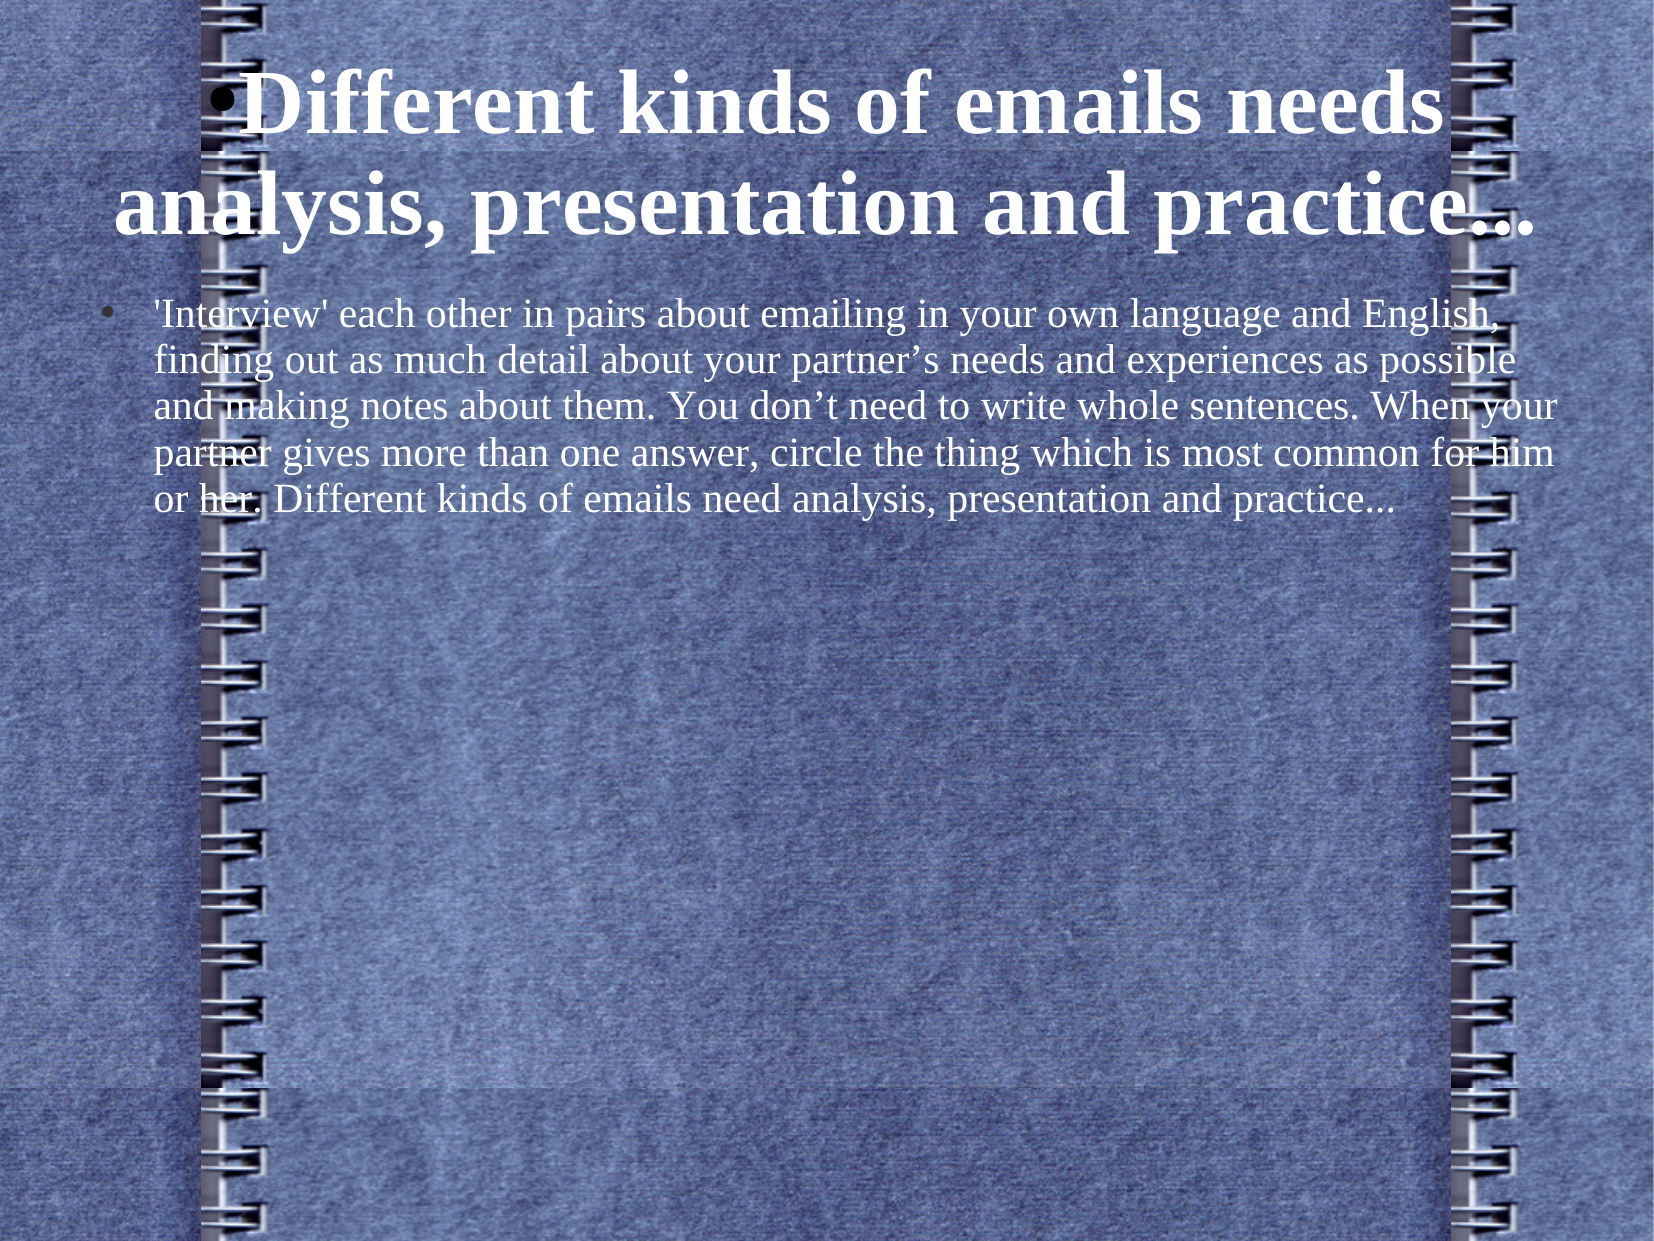

# Different kinds of emails needs analysis, presentation and practice...
'Interview' each other in pairs about emailing in your own language and English, finding out as much detail about your partner’s needs and experiences as possible and making notes about them. You don’t need to write whole sentences. When your partner gives more than one answer, circle the thing which is most common for him or her. Different kinds of emails need analysis, presentation and practice...